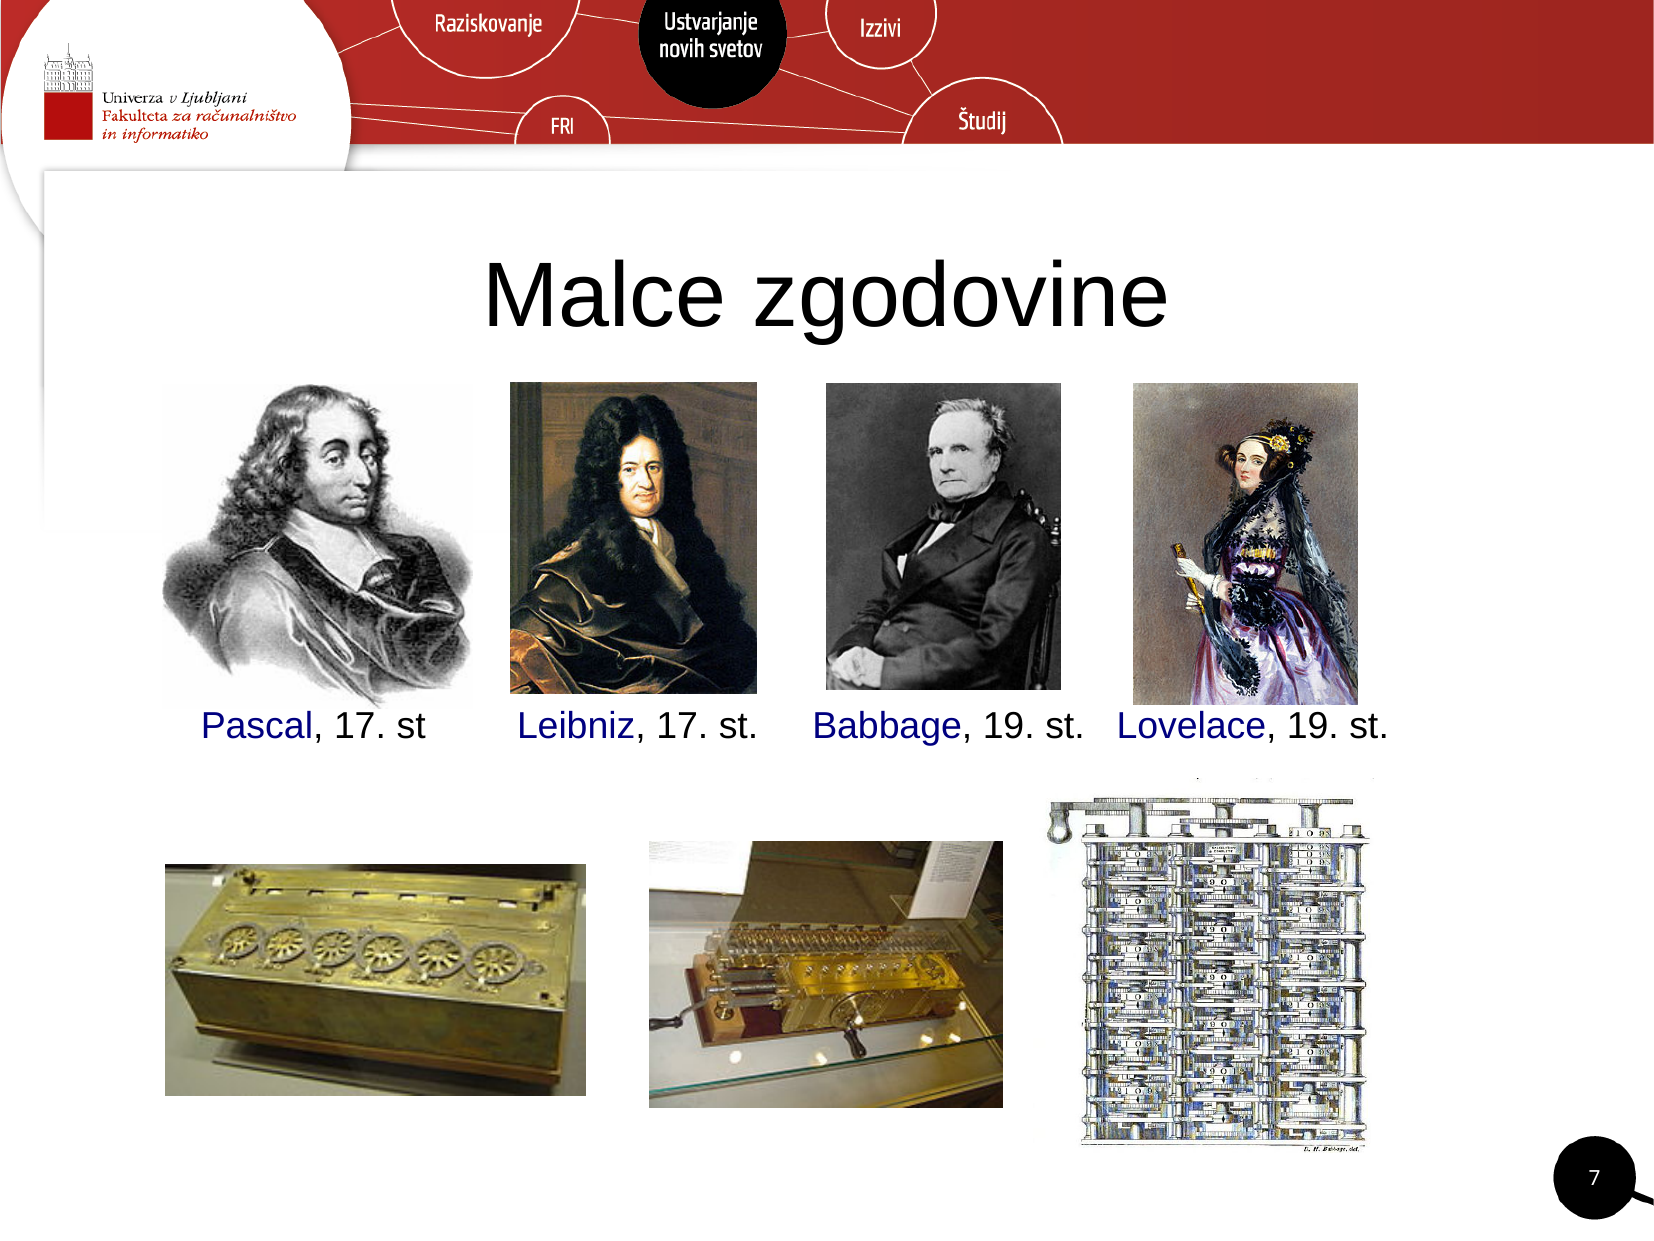

# Malce zgodovine
Pascal, 17. st	 Leibniz, 17. st.	 Babbage, 19. st. Lovelace, 19. st.